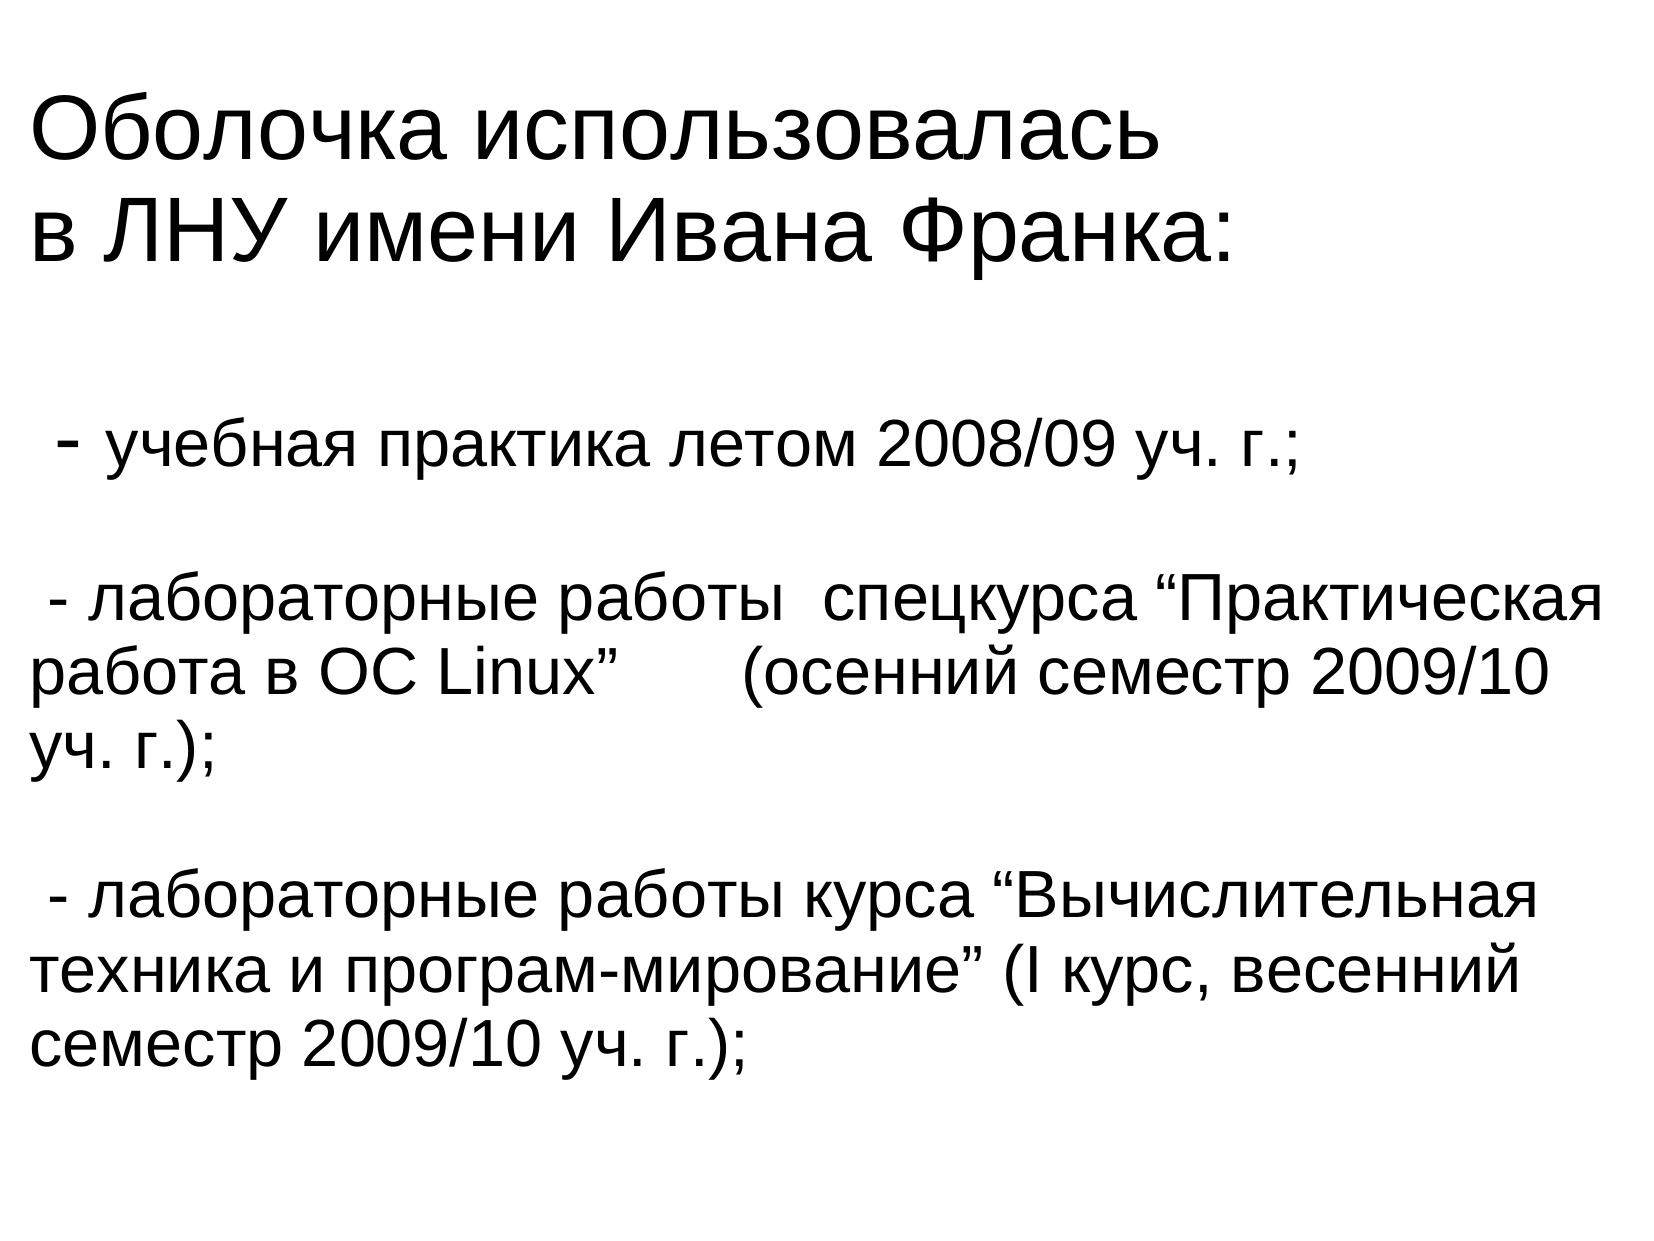

# Оболочка использовалась в ЛНУ имени Ивана Франка: - учебная практика летом 2008/09 уч. г.; - лабораторные работы спецкурса “Практическая работа в ОС Linux” 	(осенний семестр 2009/10 уч. г.); - лабораторные работы курса “Вычислительная техника и програм-мирование” (I курс, весенний семестр 2009/10 уч. г.);